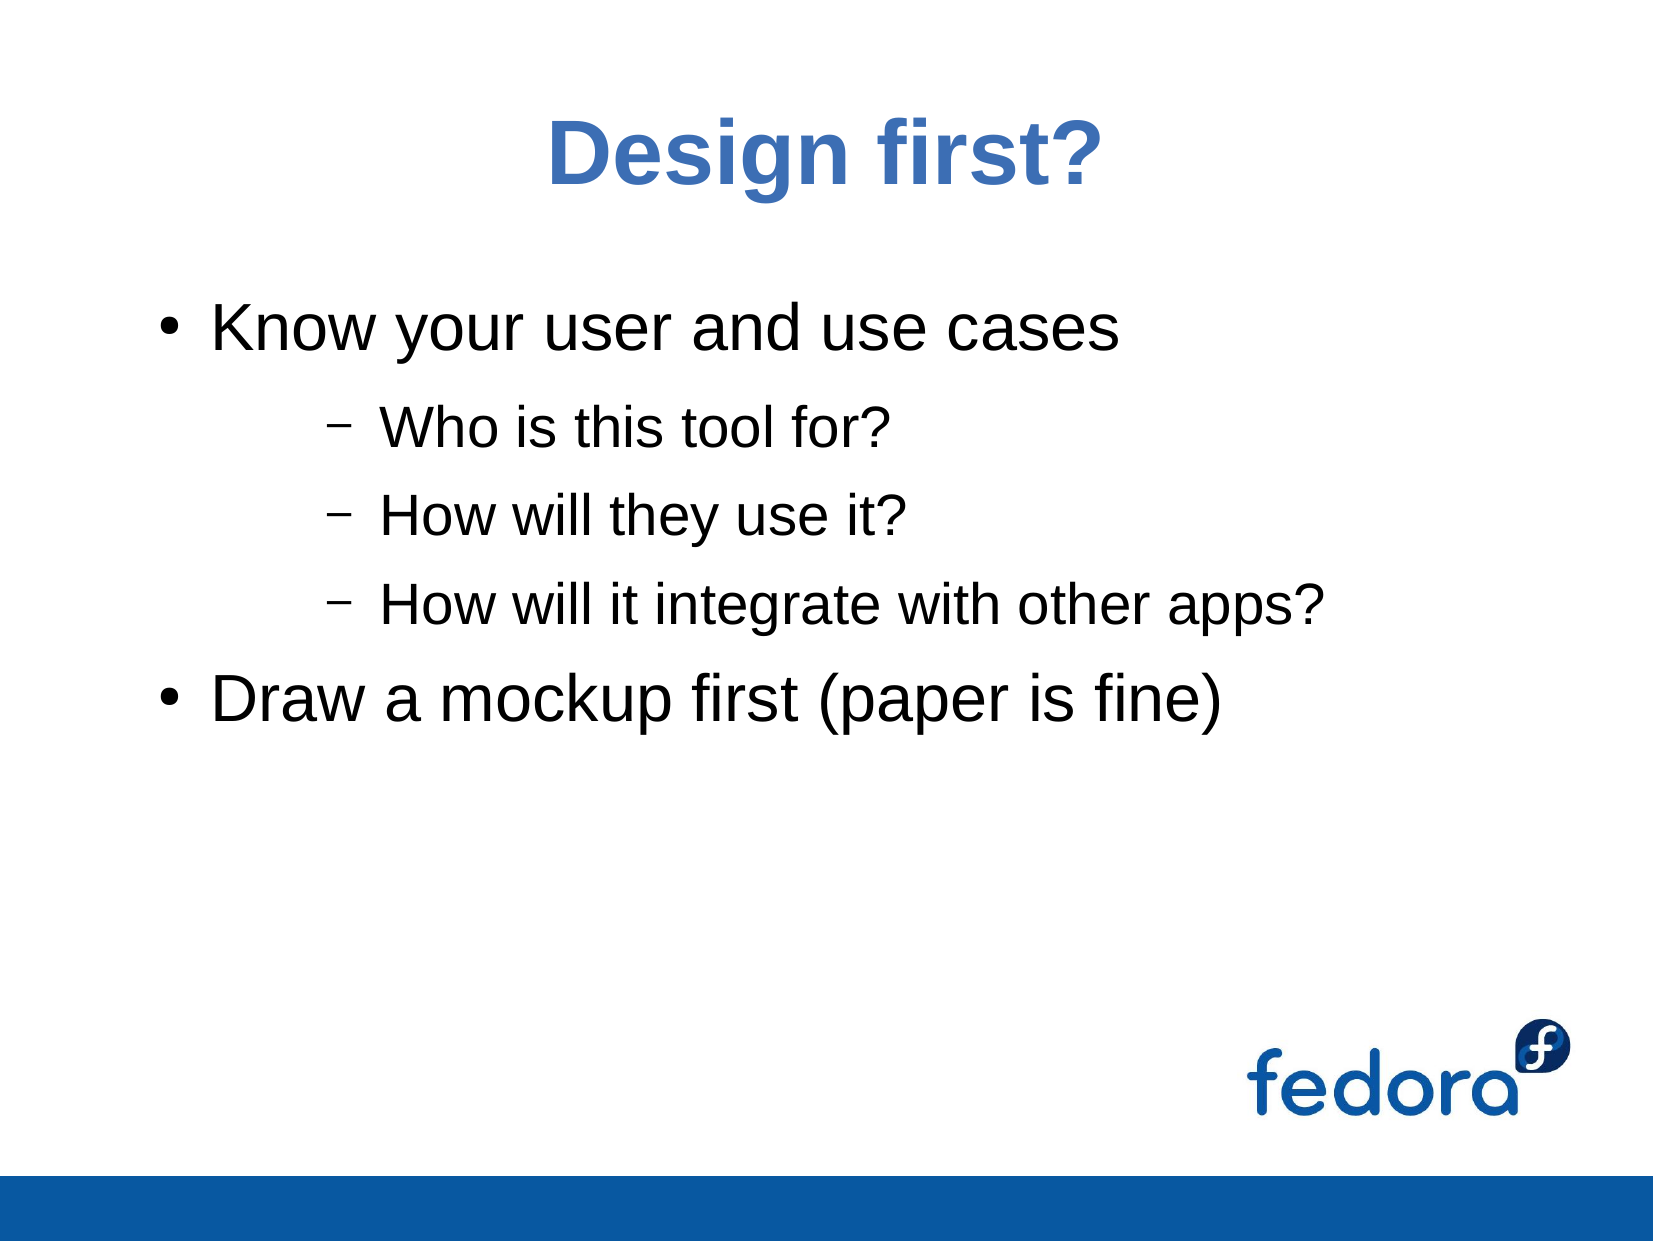

# Design first?
Know your user and use cases
Who is this tool for?
How will they use it?
How will it integrate with other apps?
Draw a mockup first (paper is fine)